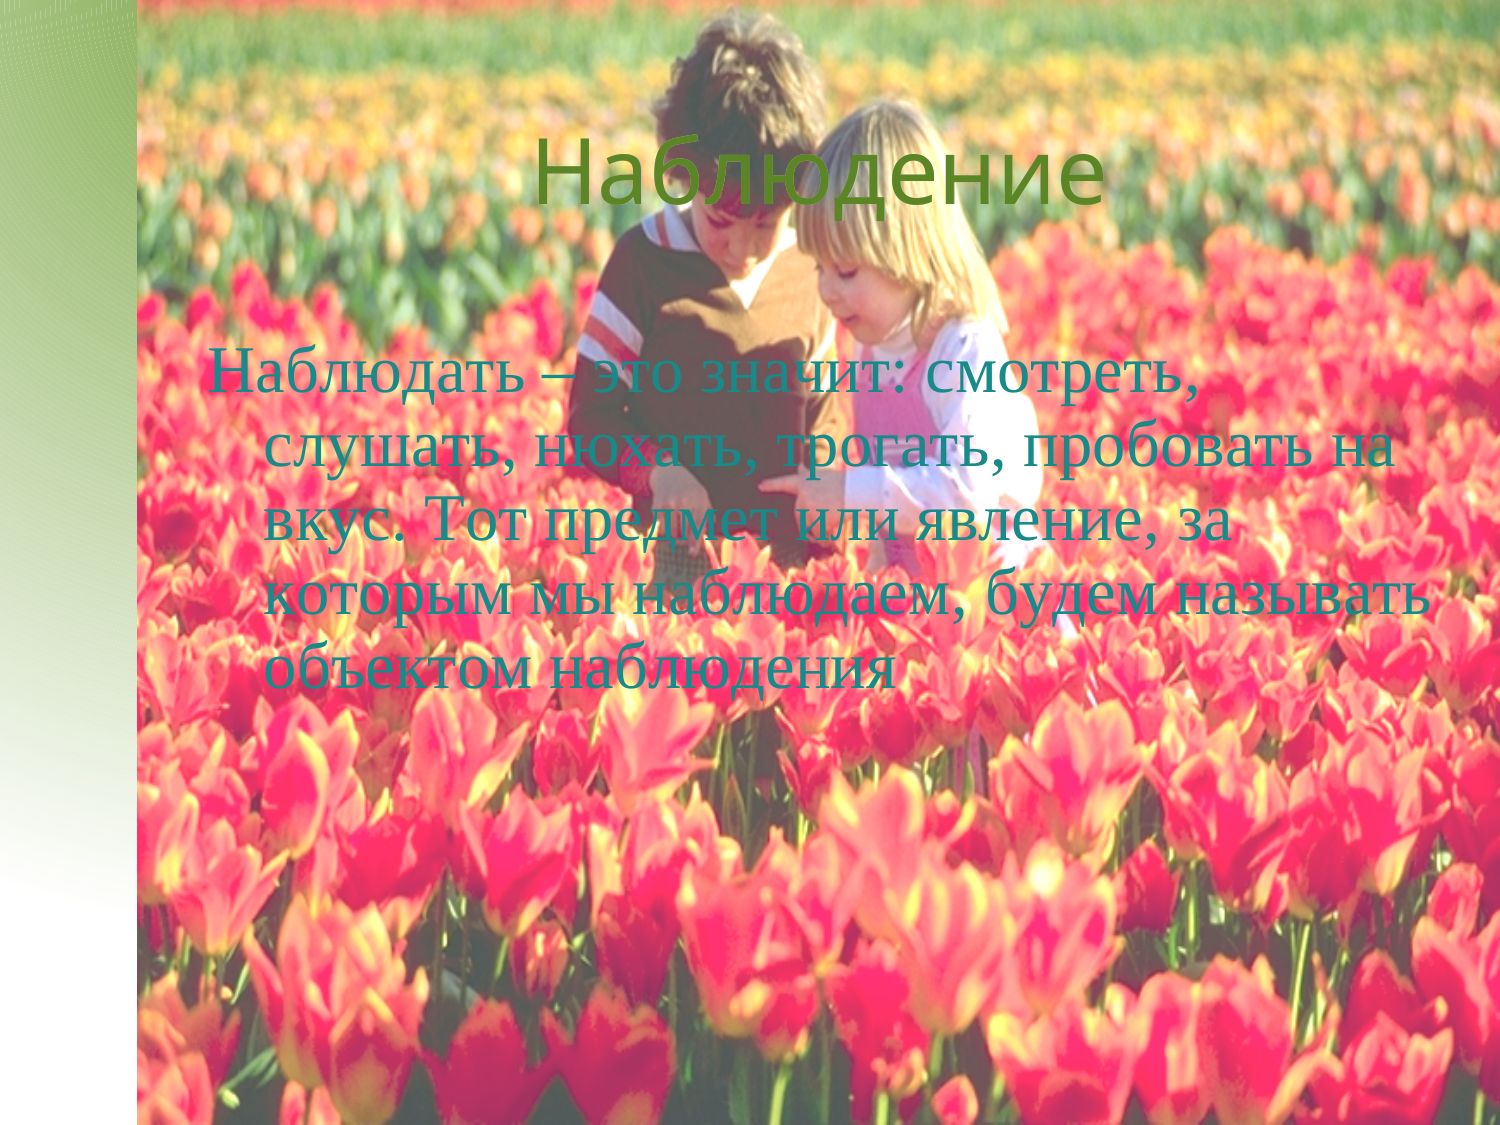

# Наблюдение
Наблюдать – это значит: смотреть, слушать, нюхать, трогать, пробовать на вкус. Тот предмет или явление, за которым мы наблюдаем, будем называть объектом наблюдения